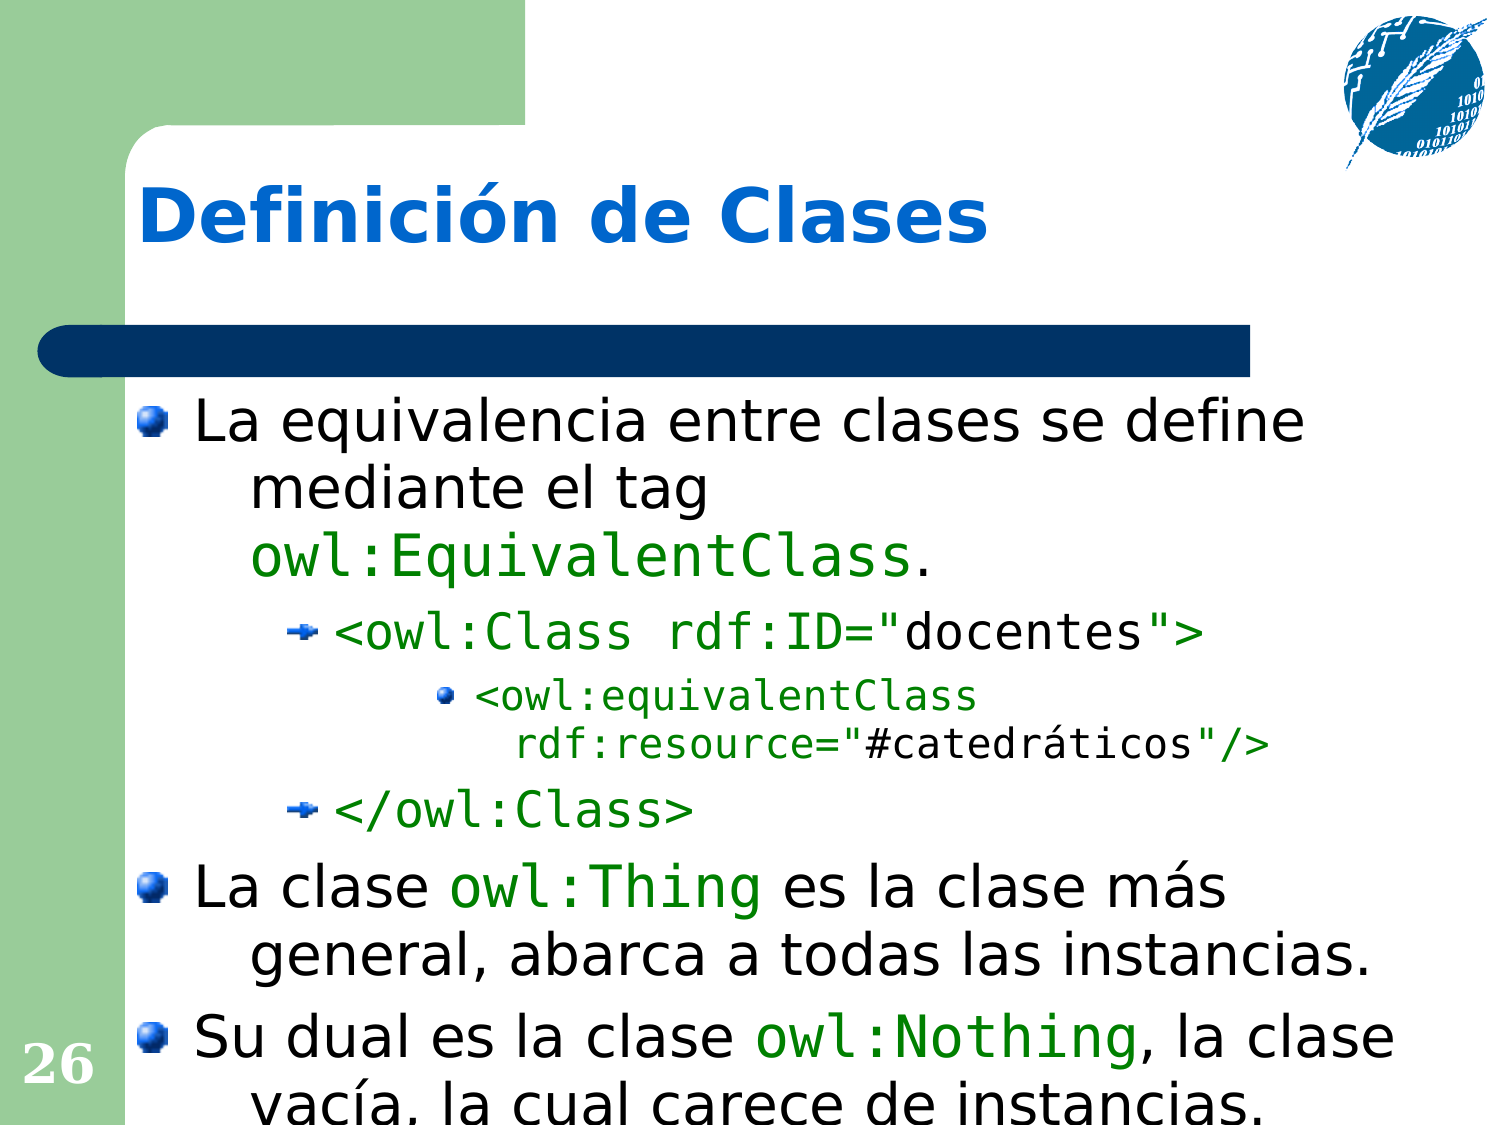

# Definición de Clases
La equivalencia entre clases se define mediante el tag owl:EquivalentClass.
<owl:Class rdf:ID="docentes">
<owl:equivalentClass
rdf:resource="#catedráticos"/>
</owl:Class>
La clase owl:Thing es la clase más general, abarca a todas las instancias.
Su dual es la clase owl:Nothing, la clase vacía, la cual carece de instancias.
26